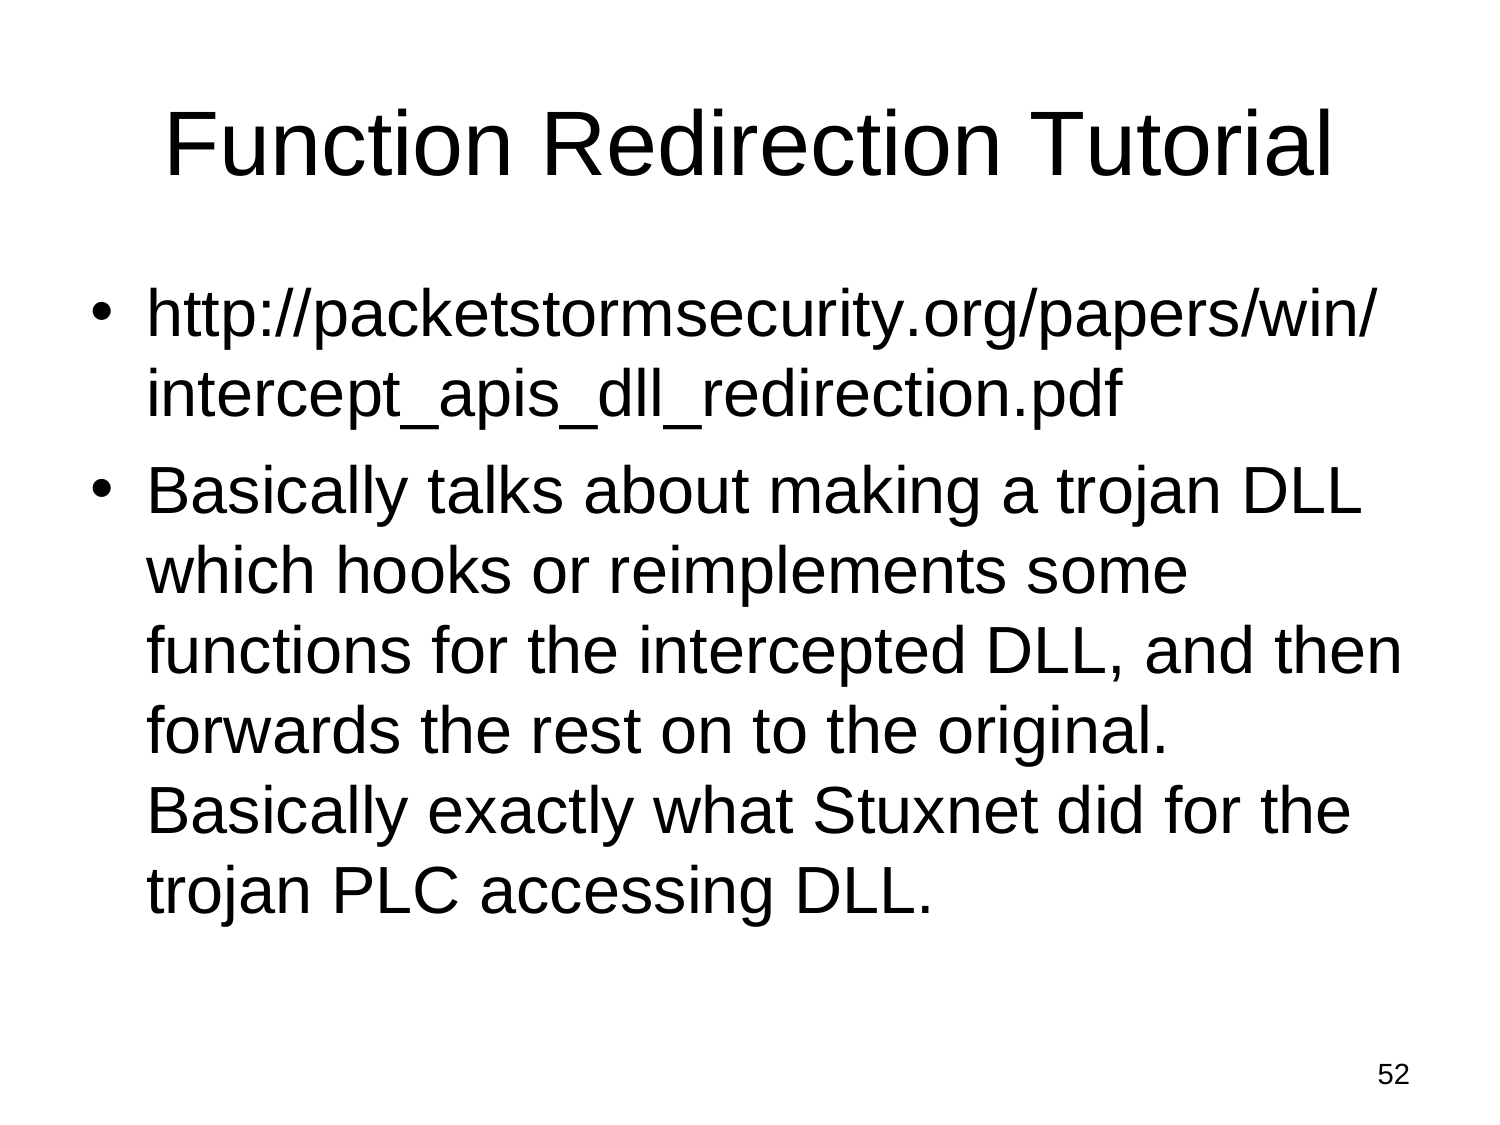

# Function Redirection Tutorial
http://packetstormsecurity.org/papers/win/intercept_apis_dll_redirection.pdf
Basically talks about making a trojan DLL which hooks or reimplements some functions for the intercepted DLL, and then forwards the rest on to the original. Basically exactly what Stuxnet did for the trojan PLC accessing DLL.